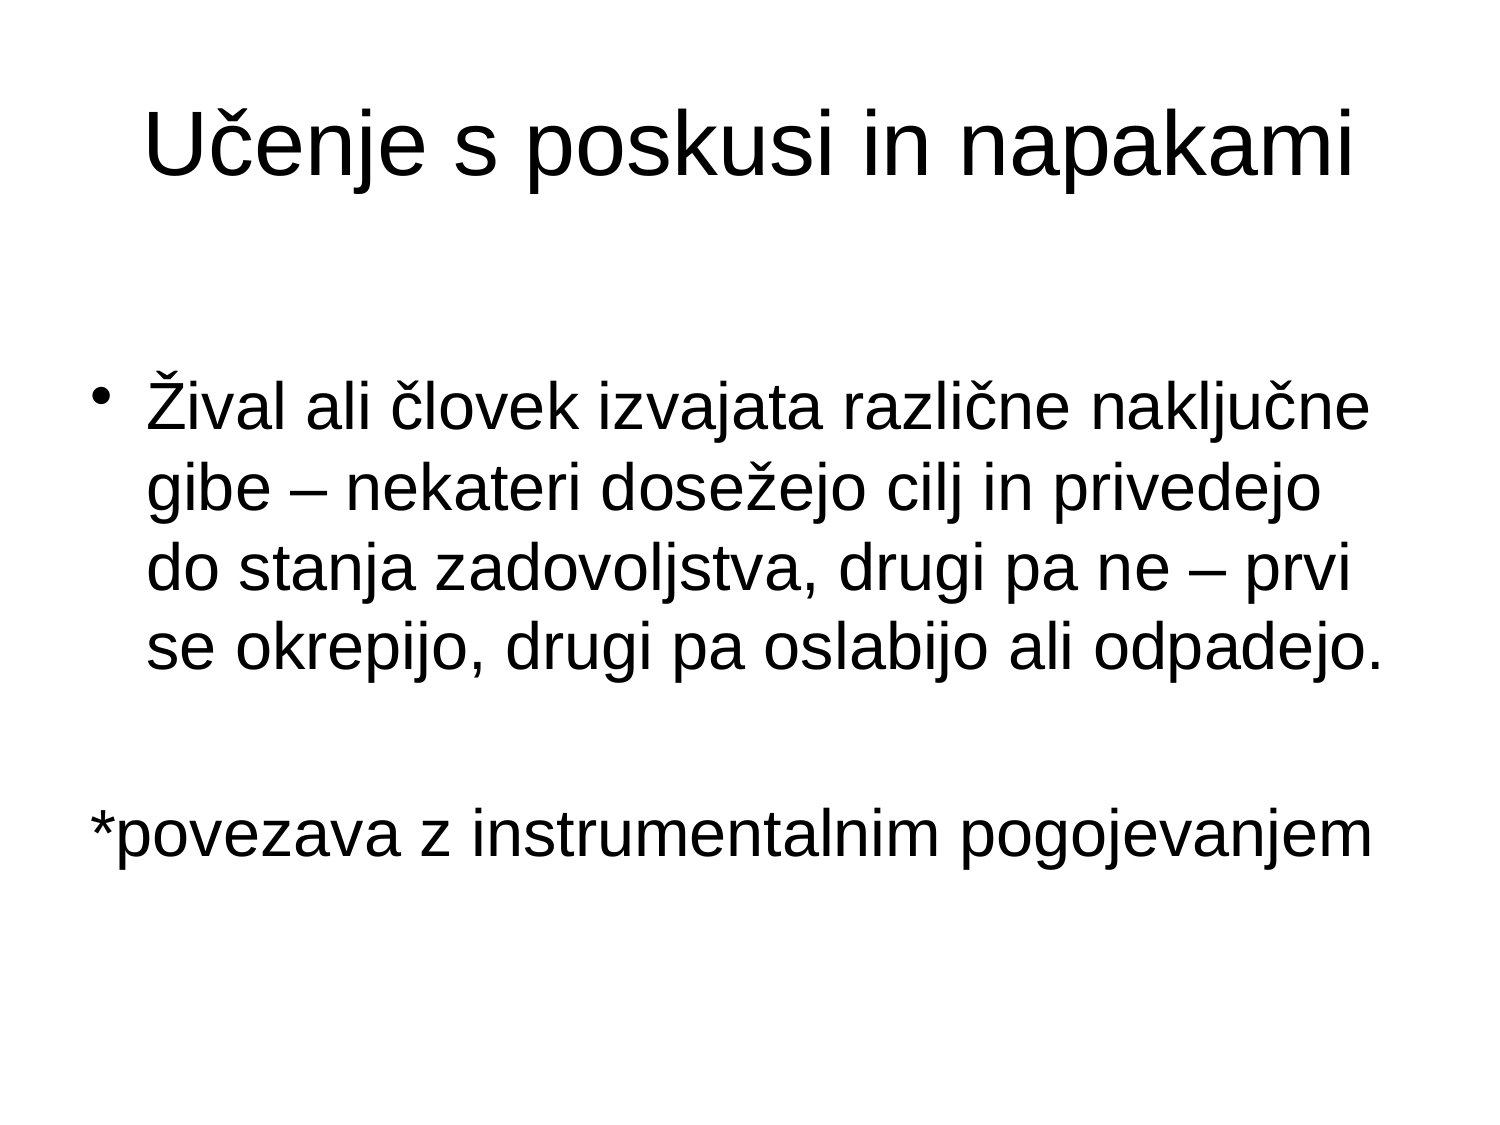

# Učenje s poskusi in napakami
Žival ali človek izvajata različne naključne gibe – nekateri dosežejo cilj in privedejo do stanja zadovoljstva, drugi pa ne – prvi se okrepijo, drugi pa oslabijo ali odpadejo.
*povezava z instrumentalnim pogojevanjem